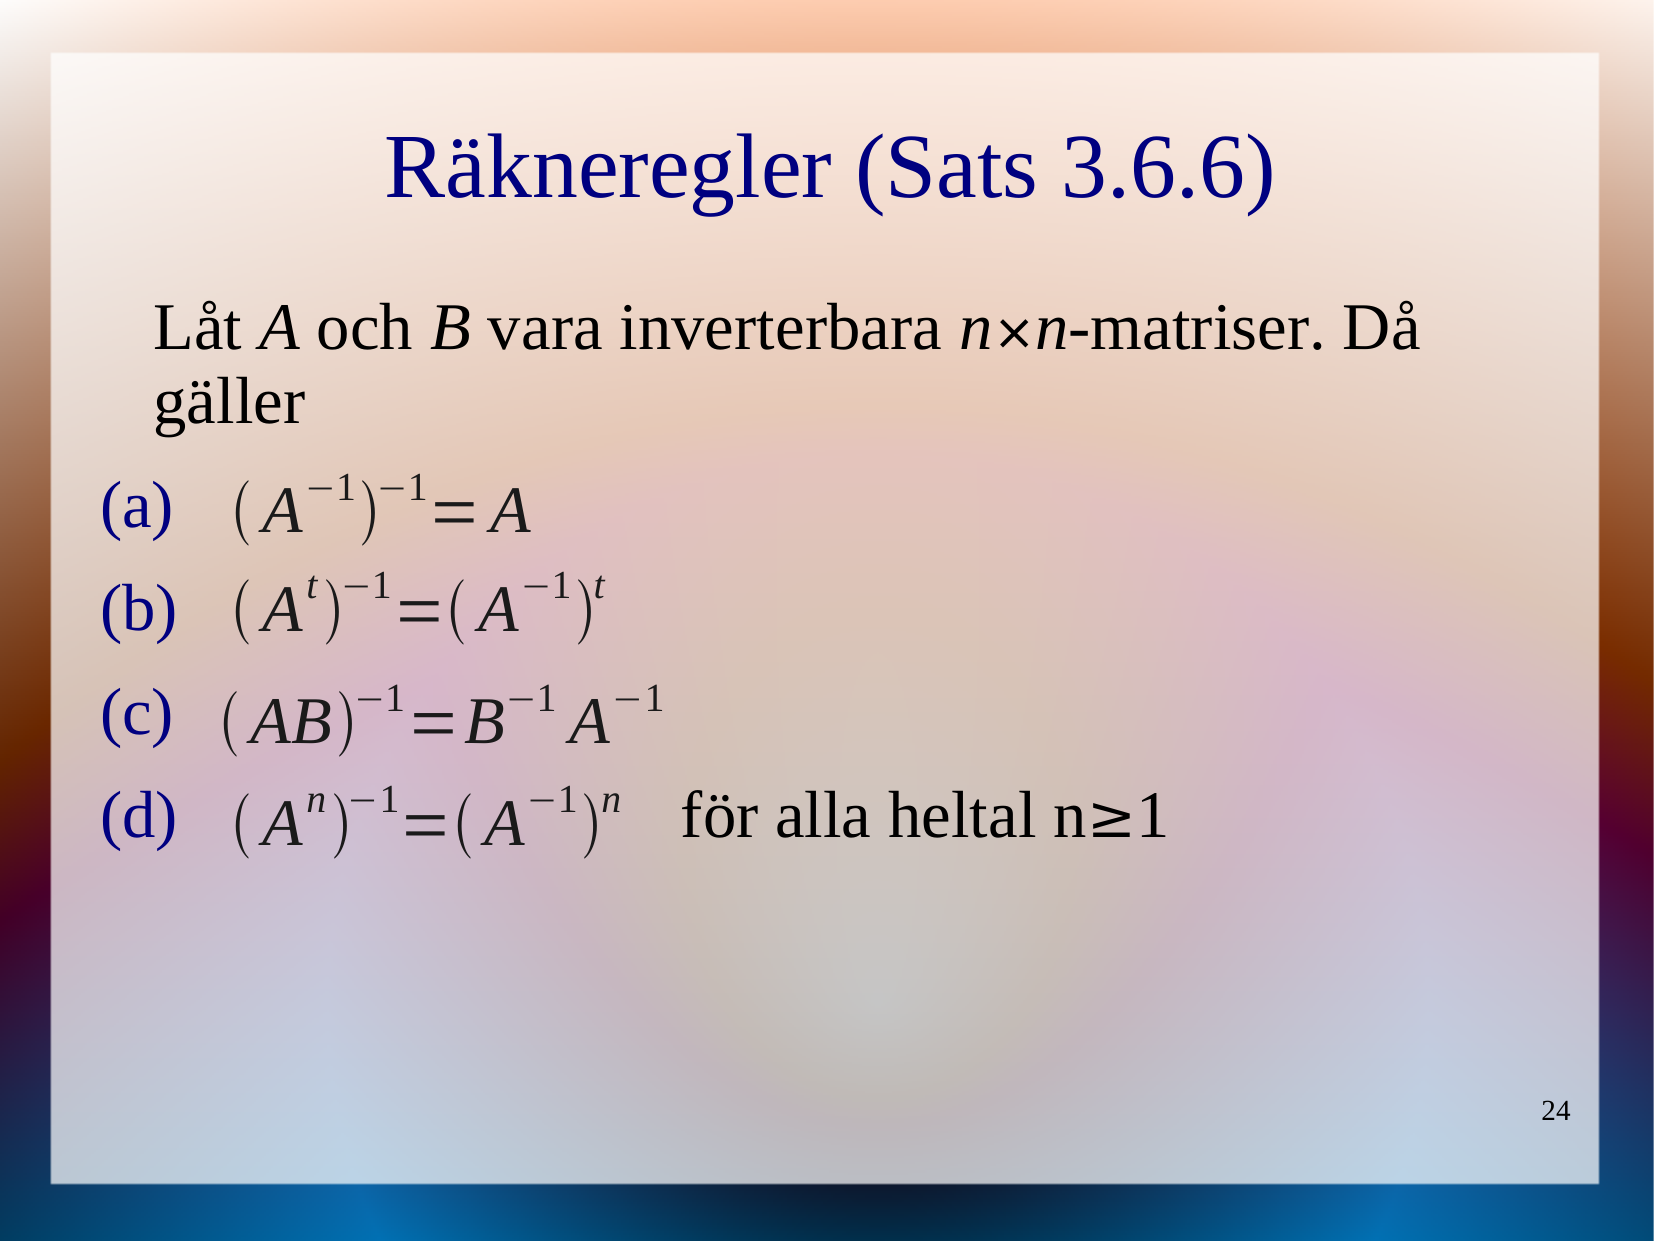

# Räkneregler (Sats 3.6.6)
Låt A och B vara inverterbara n⨯n-matriser. Då gäller
 för alla heltal n≥1
24